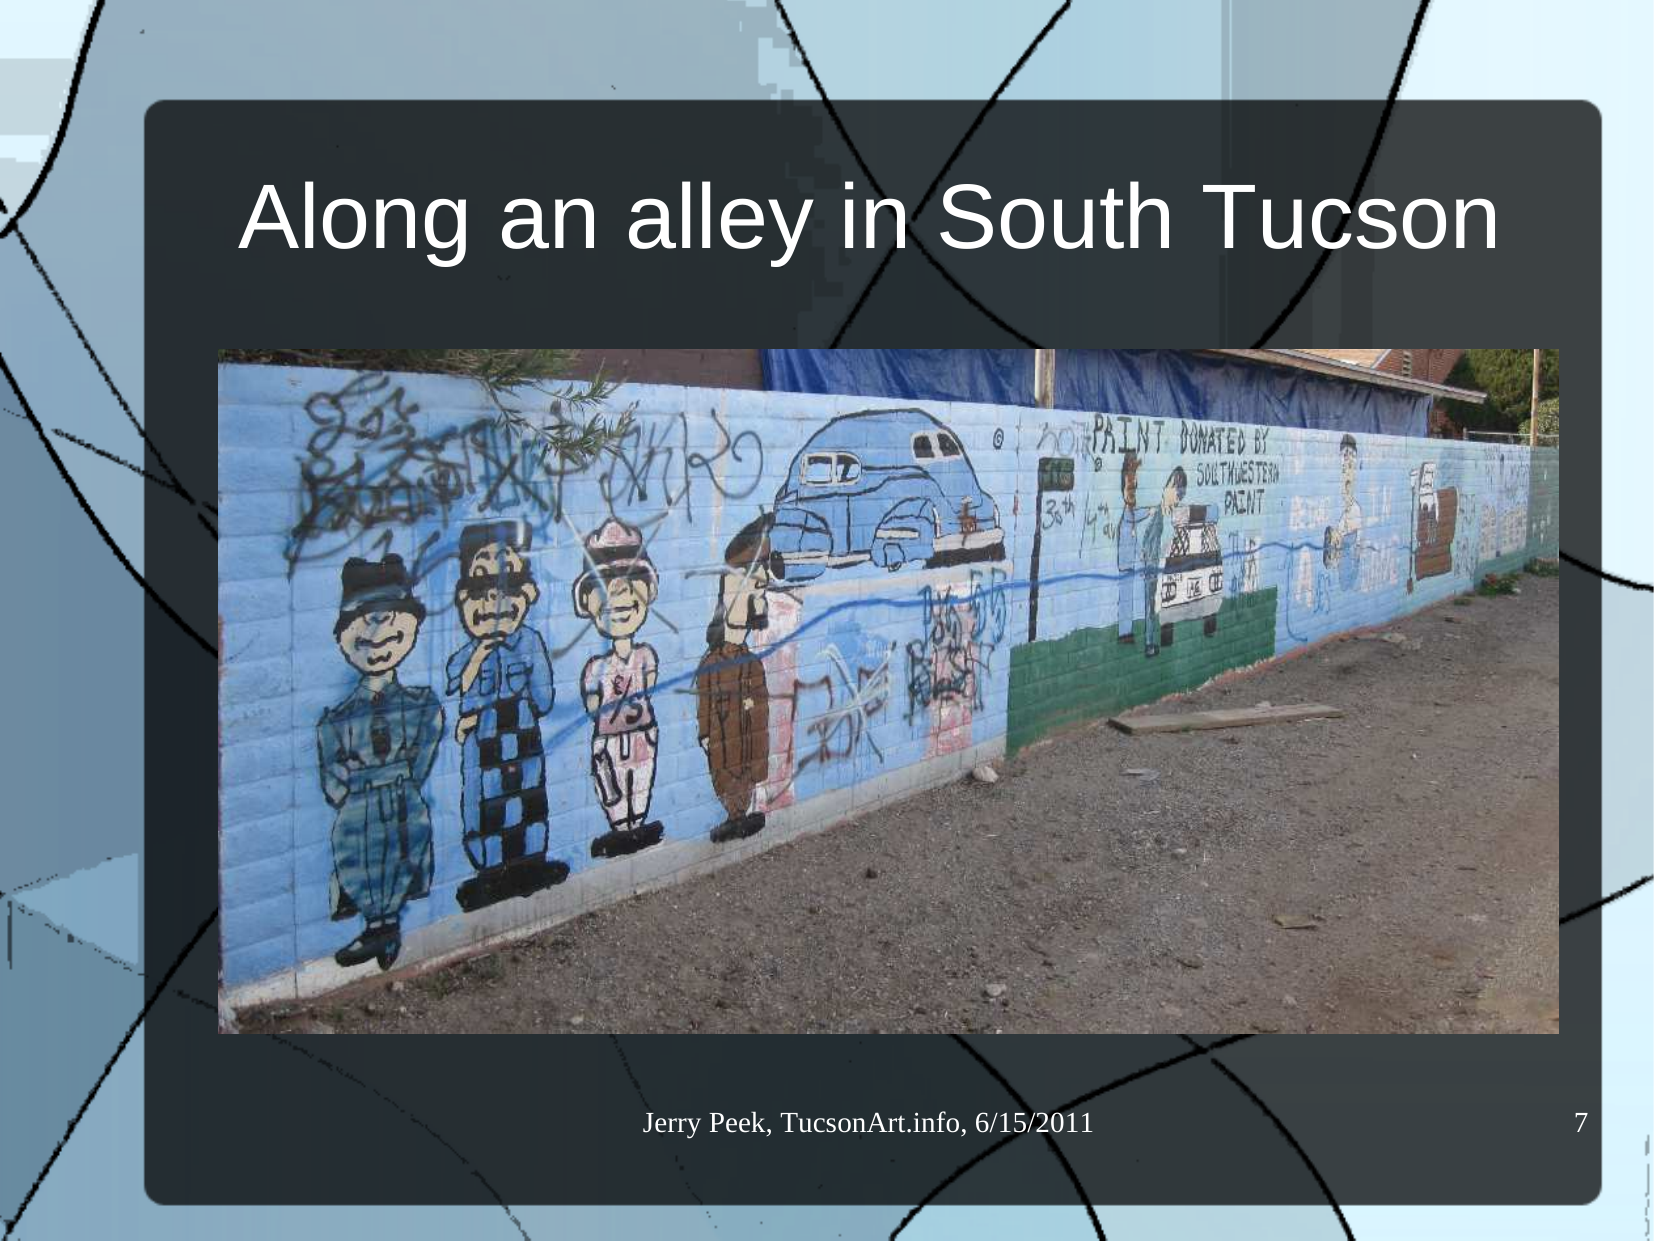

# Along an alley in South Tucson
Jerry Peek, TucsonArt.info, 6/15/2011
7